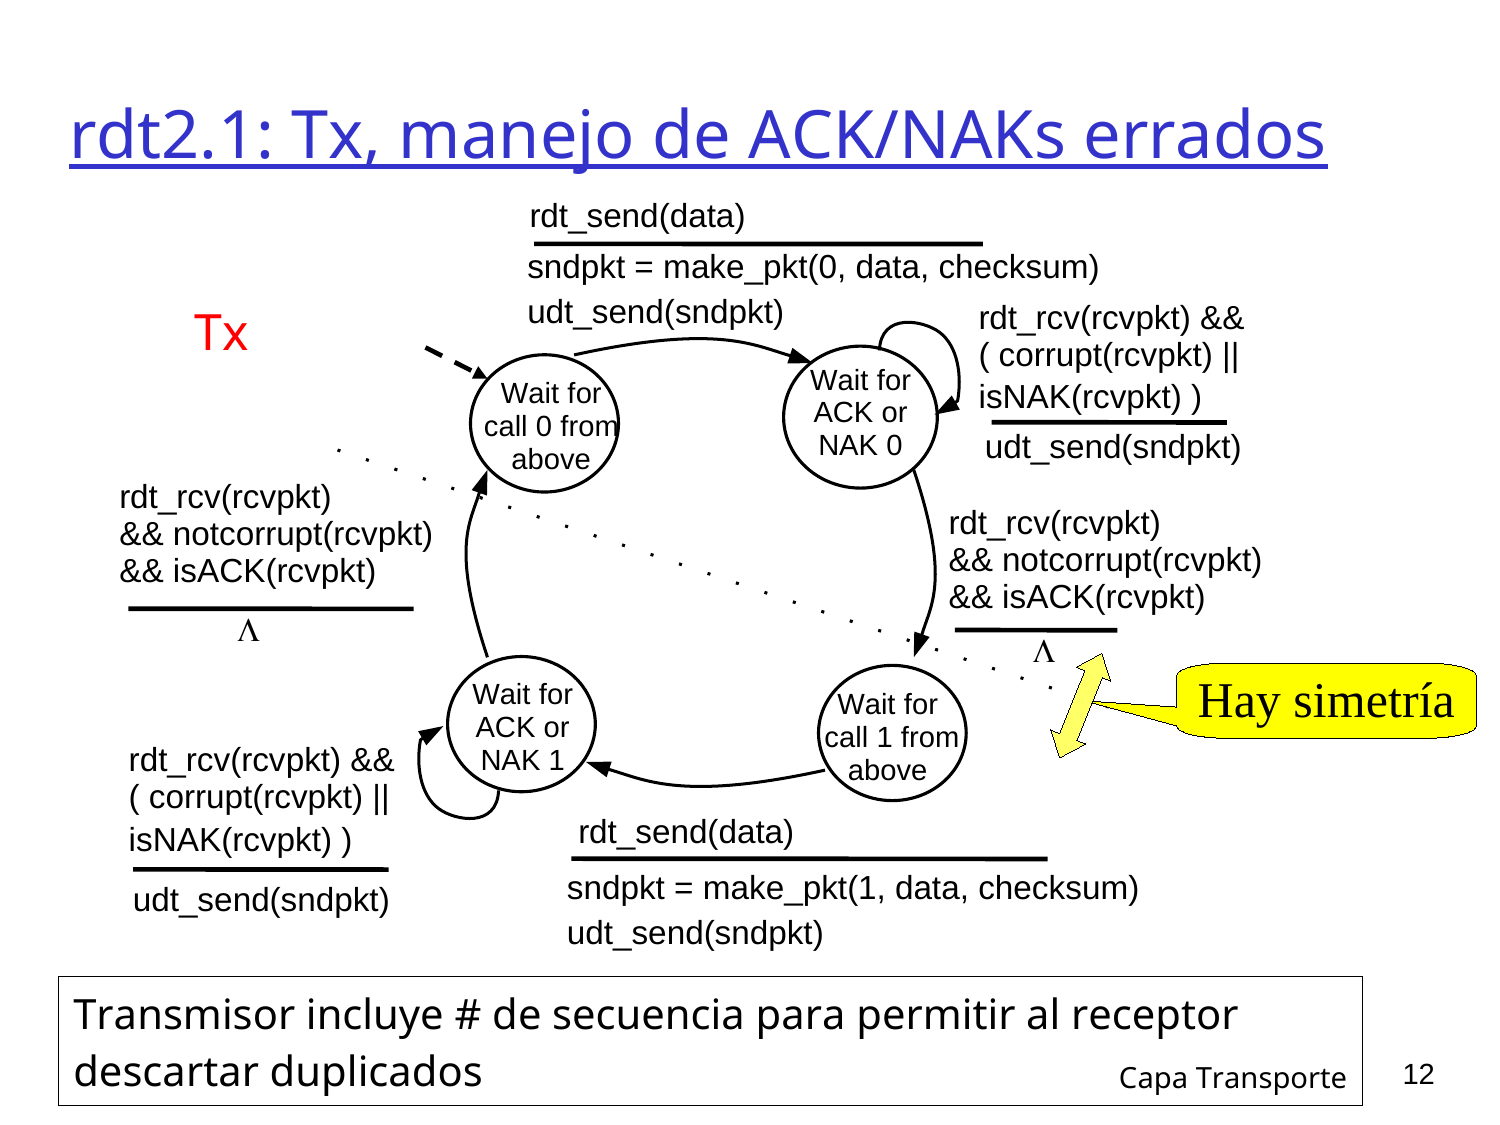

# rdt2.1: Tx, manejo de ACK/NAKs errados
rdt_send(data)‏
sndpkt = make_pkt(0, data, checksum)‏
udt_send(sndpkt)‏
Tx
rdt_rcv(rcvpkt) &&
( corrupt(rcvpkt) ||
isNAK(rcvpkt) )‏
Wait for ACK or NAK 0
Wait for call 0 from above
udt_send(sndpkt)‏
rdt_rcv(rcvpkt)
&& notcorrupt(rcvpkt)
&& isACK(rcvpkt)
rdt_rcv(rcvpkt)
&& notcorrupt(rcvpkt)
&& isACK(rcvpkt)


Wait for ACK or NAK 1
Hay simetría
Wait for
 call 1 from above
rdt_rcv(rcvpkt) &&
( corrupt(rcvpkt) ||
isNAK(rcvpkt) )‏
rdt_send(data)‏
sndpkt = make_pkt(1, data, checksum)‏
udt_send(sndpkt)‏
udt_send(sndpkt)‏
Transmisor incluye # de secuencia para permitir al receptor
descartar duplicados
12